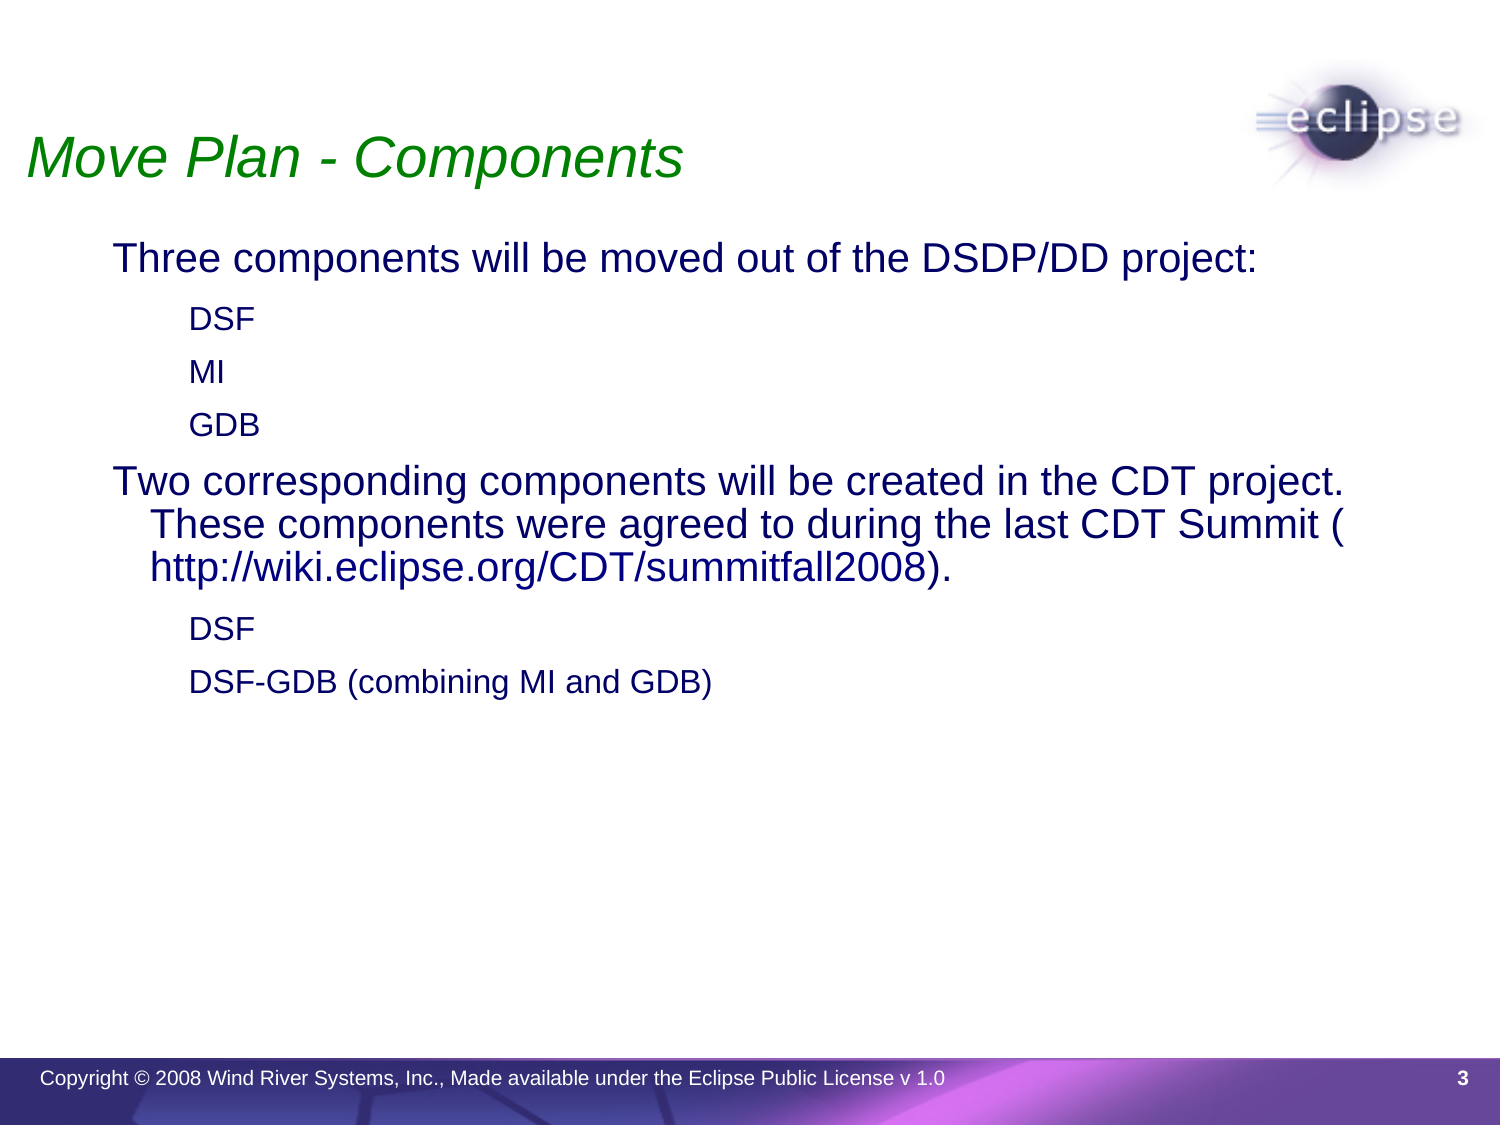

# Move Plan - Components
Three components will be moved out of the DSDP/DD project:
DSF
MI
GDB
Two corresponding components will be created in the CDT project. These components were agreed to during the last CDT Summit (http://wiki.eclipse.org/CDT/summitfall2008).
DSF
DSF-GDB (combining MI and GDB)
3